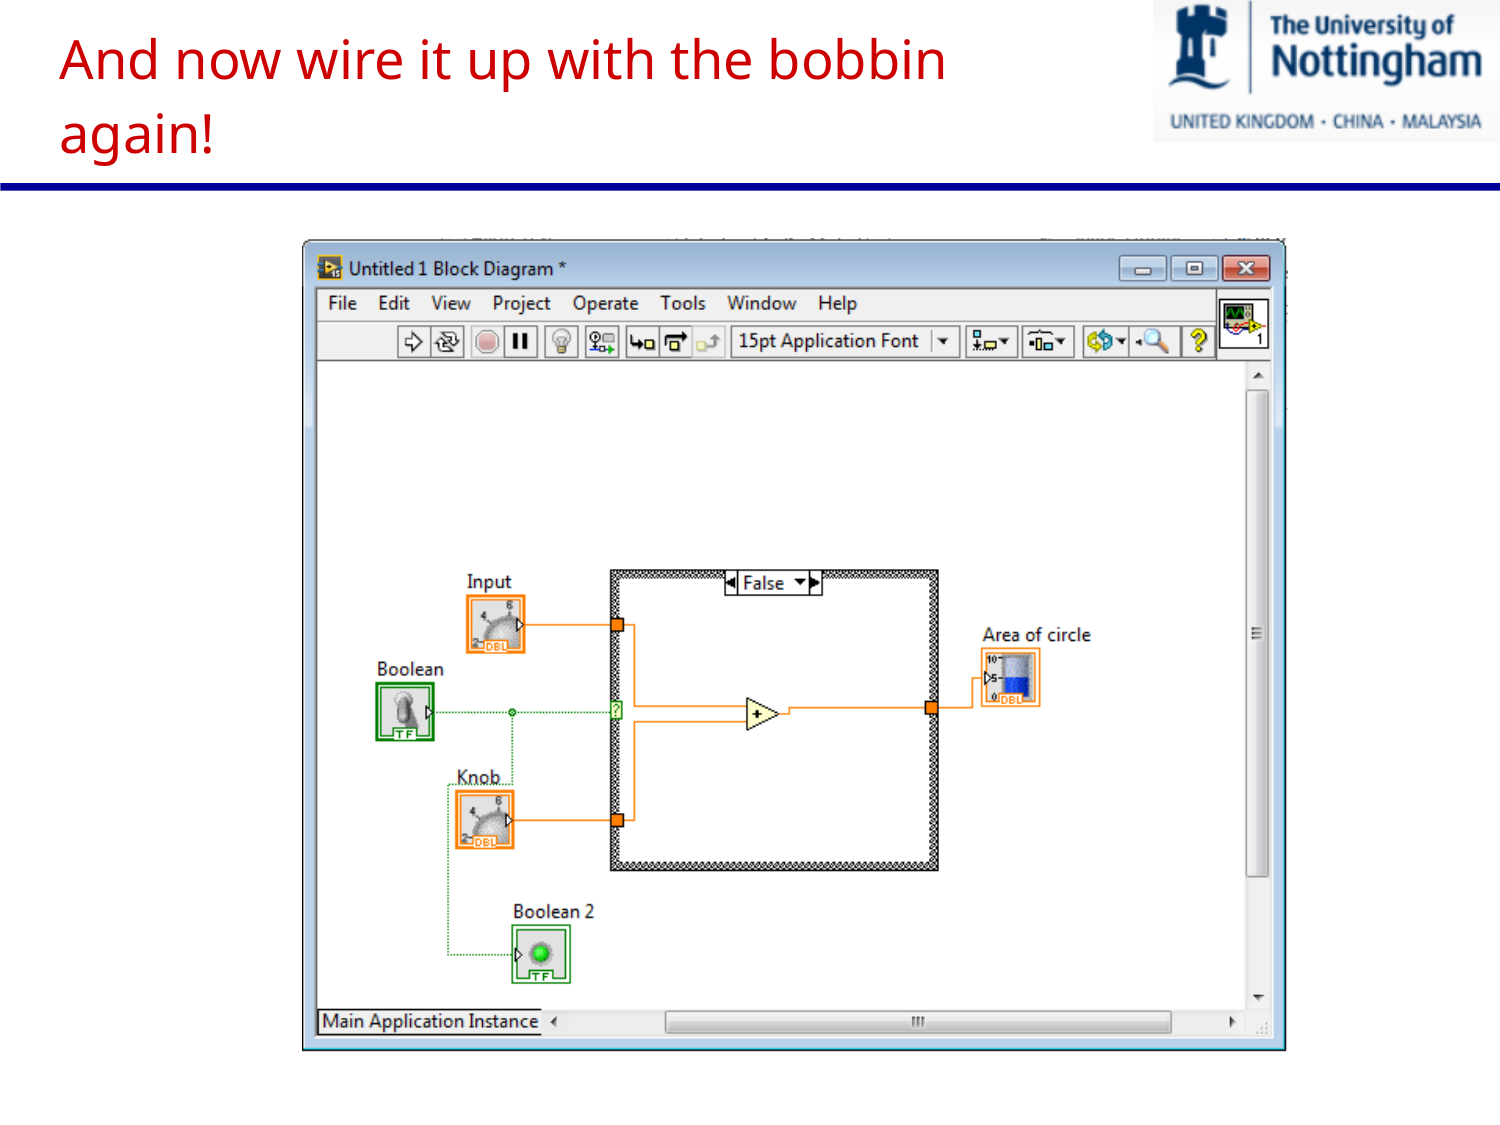

# And now wire it up with the bobbin again!